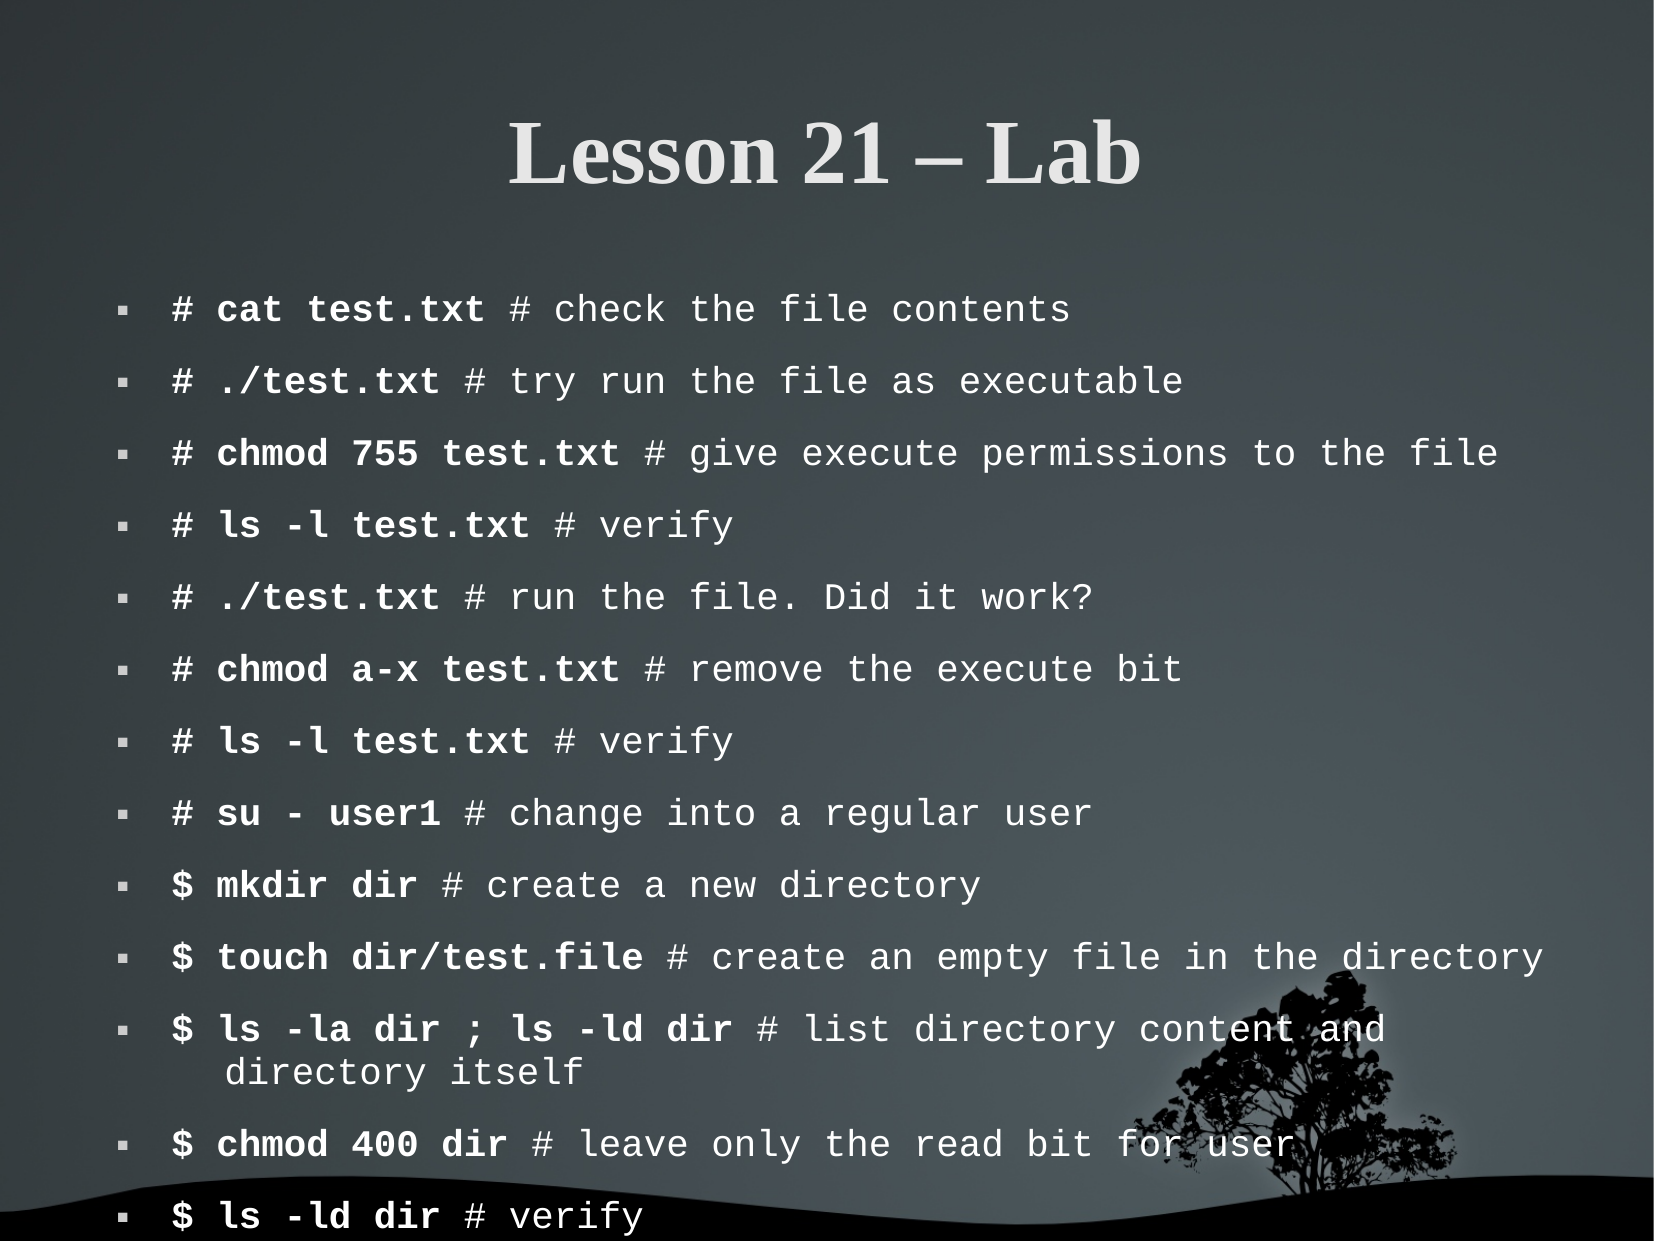

Lesson 21 – Lab
# # cat test.txt # check the file contents
# ./test.txt # try run the file as executable
# chmod 755 test.txt # give execute permissions to the file
# ls -l test.txt # verify
# ./test.txt # run the file. Did it work?
# chmod a-x test.txt # remove the execute bit
# ls -l test.txt # verify
# su - user1 # change into a regular user
$ mkdir dir # create a new directory
$ touch dir/test.file # create an empty file in the directory
$ ls -la dir ; ls -ld dir # list directory content and directory itself
$ chmod 400 dir # leave only the read bit for user
$ ls -ld dir # verify